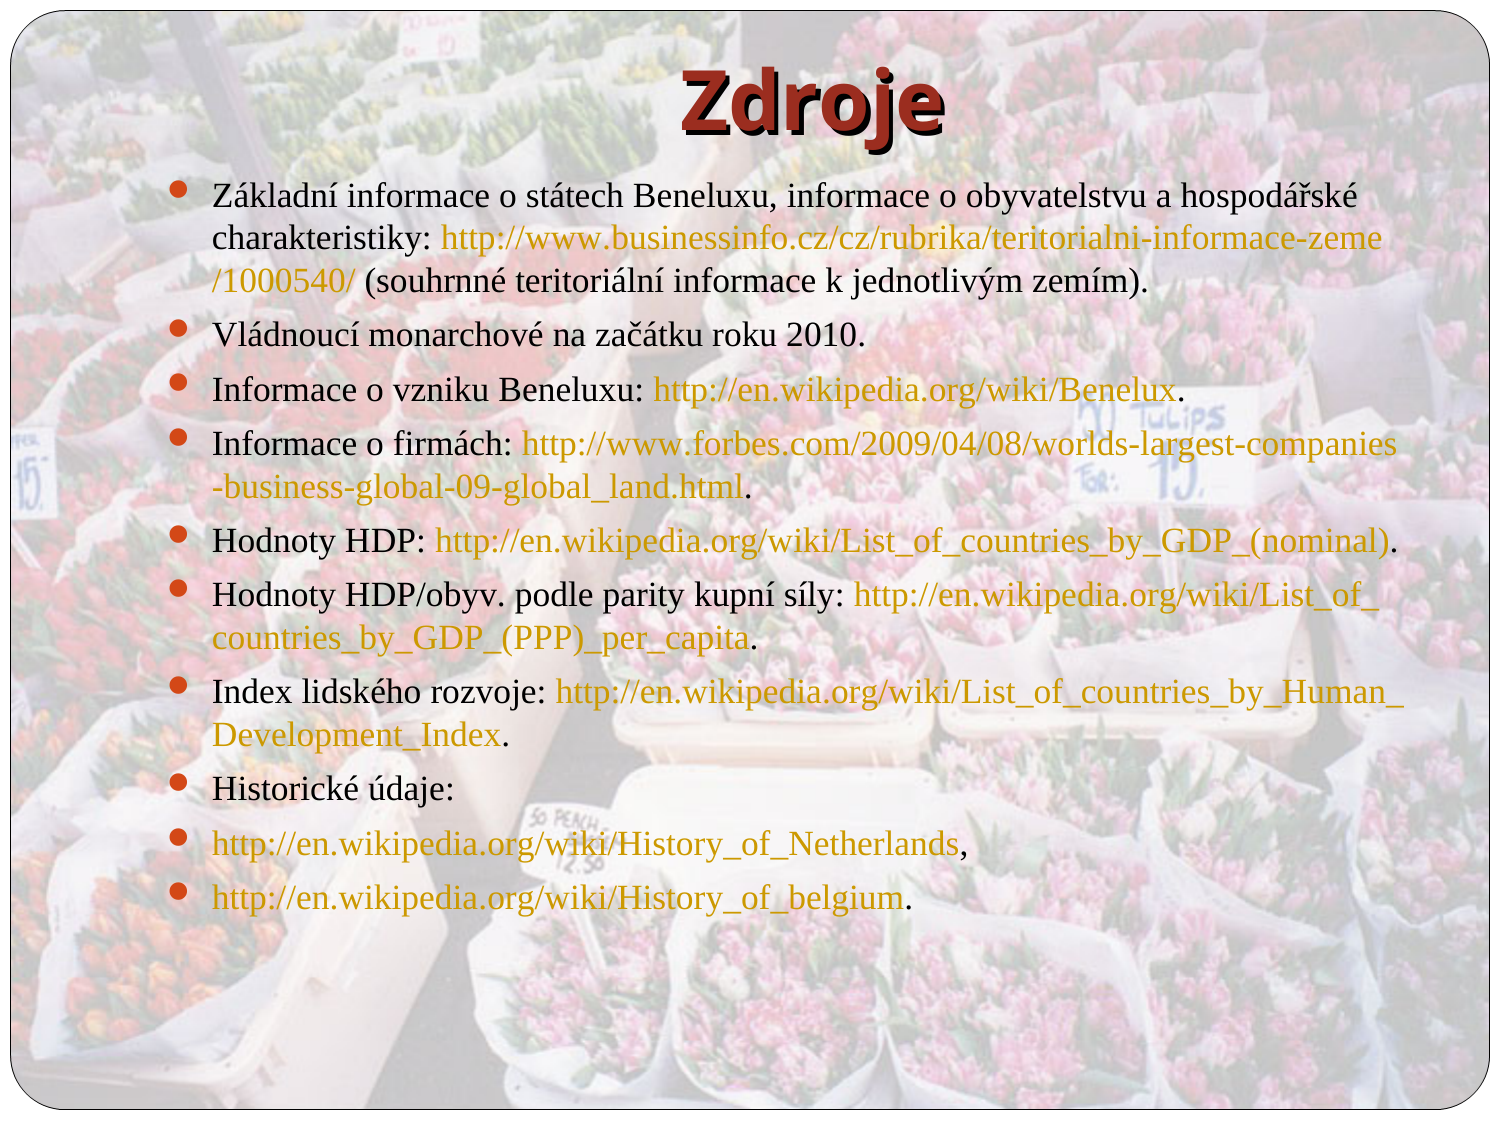

Zdroje
Základní informace o státech Beneluxu, informace o obyvatelstvu a hospodářské charakteristiky: http://www.businessinfo.cz/cz/rubrika/teritorialni-informace-zeme/1000540/ (souhrnné teritoriální informace k jednotlivým zemím).
Vládnoucí monarchové na začátku roku 2010.
Informace o vzniku Beneluxu: http://en.wikipedia.org/wiki/Benelux.
Informace o firmách: http://www.forbes.com/2009/04/08/worlds-largest-companies-business-global-09-global_land.html.
Hodnoty HDP: http://en.wikipedia.org/wiki/List_of_countries_by_GDP_(nominal).
Hodnoty HDP/obyv. podle parity kupní síly: http://en.wikipedia.org/wiki/List_of_countries_by_GDP_(PPP)_per_capita.
Index lidského rozvoje: http://en.wikipedia.org/wiki/List_of_countries_by_Human_Development_Index.
Historické údaje:
http://en.wikipedia.org/wiki/History_of_Netherlands,
http://en.wikipedia.org/wiki/History_of_belgium.